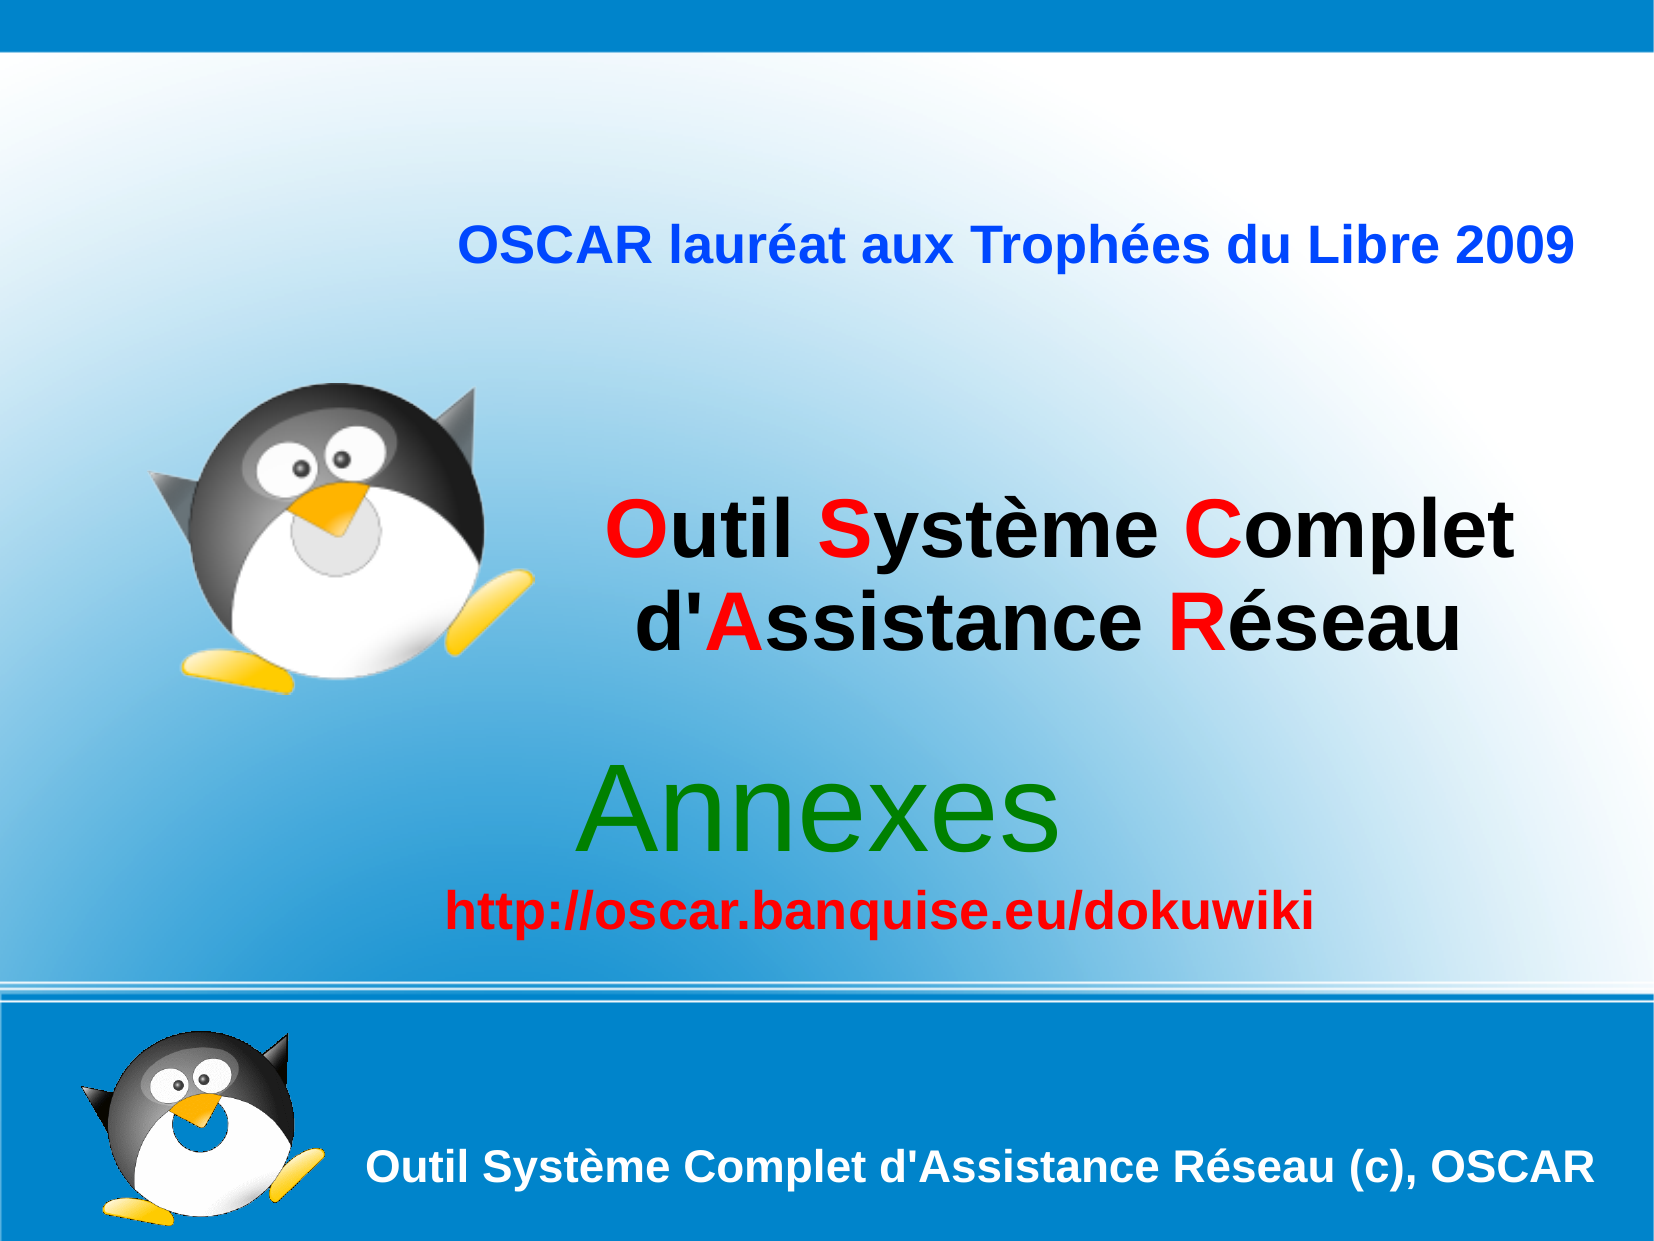

OSCAR lauréat aux Trophées du Libre 2009
Outil Système Complet d'Assistance Réseau
Annexes
http://oscar.banquise.eu/dokuwiki
# Outil Système Complet d'Assistance Réseau (c), OSCAR